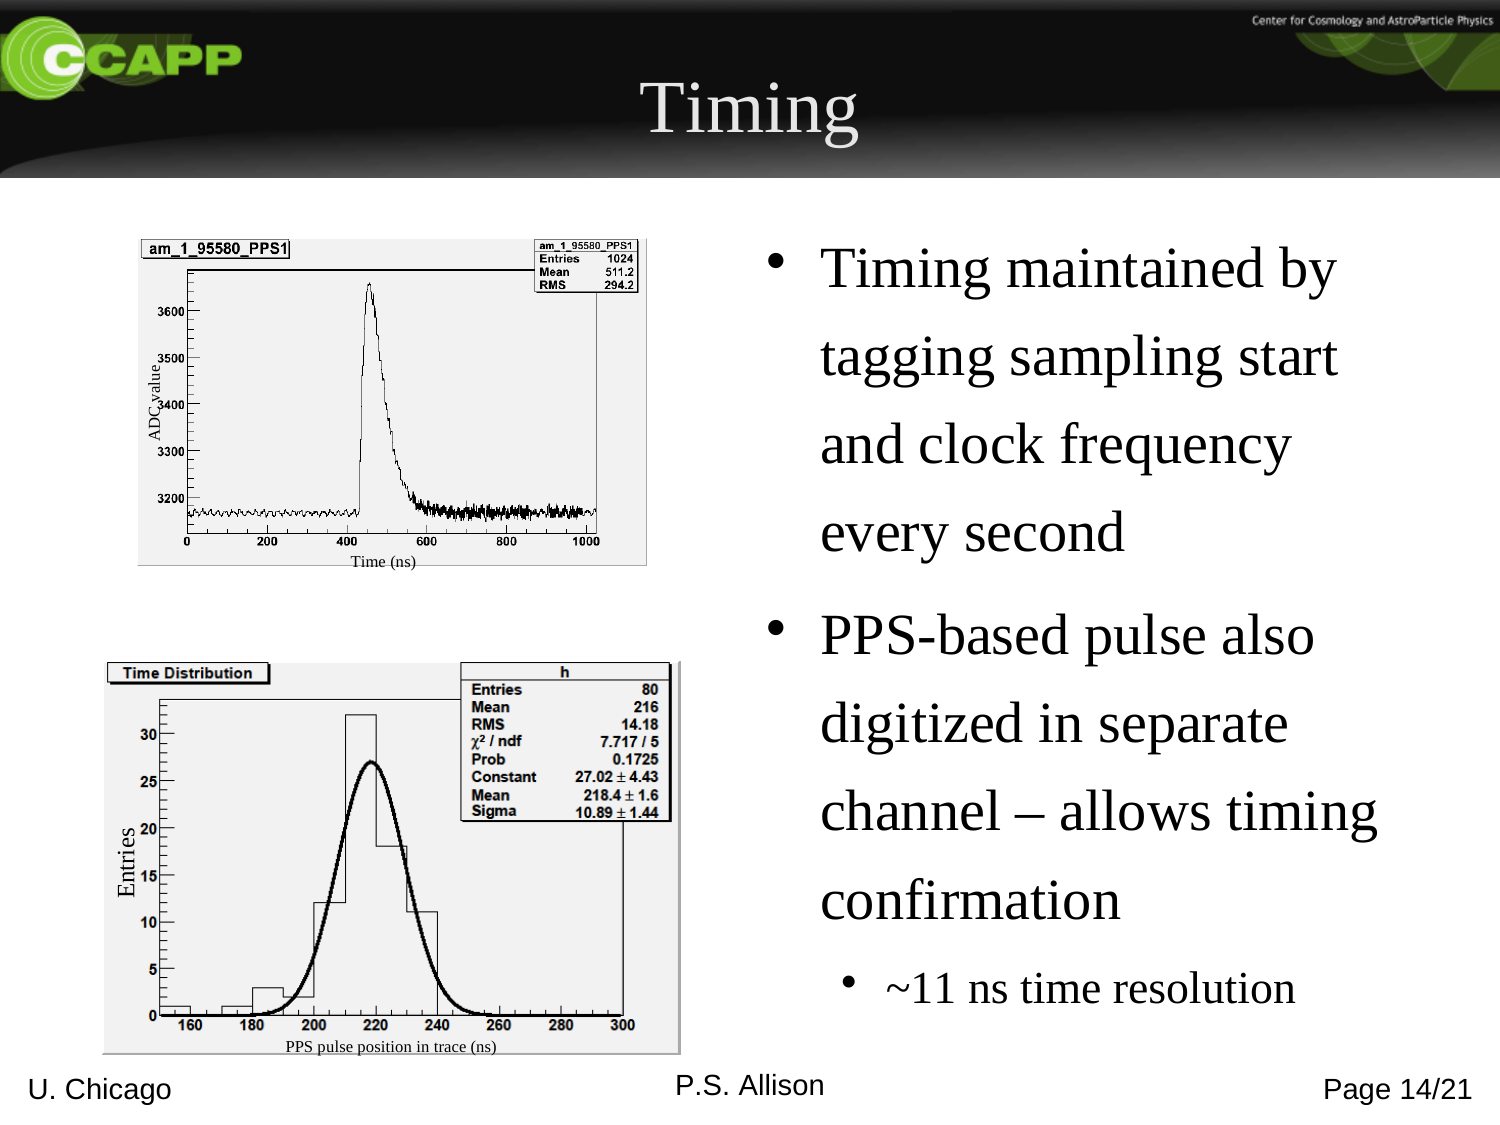

# Timing
Timing maintained by tagging sampling start and clock frequency every second
PPS-based pulse also digitized in separate channel – allows timing confirmation
~11 ns time resolution
ADC value
Time (ns)
Entries
PPS pulse position in trace (ns)